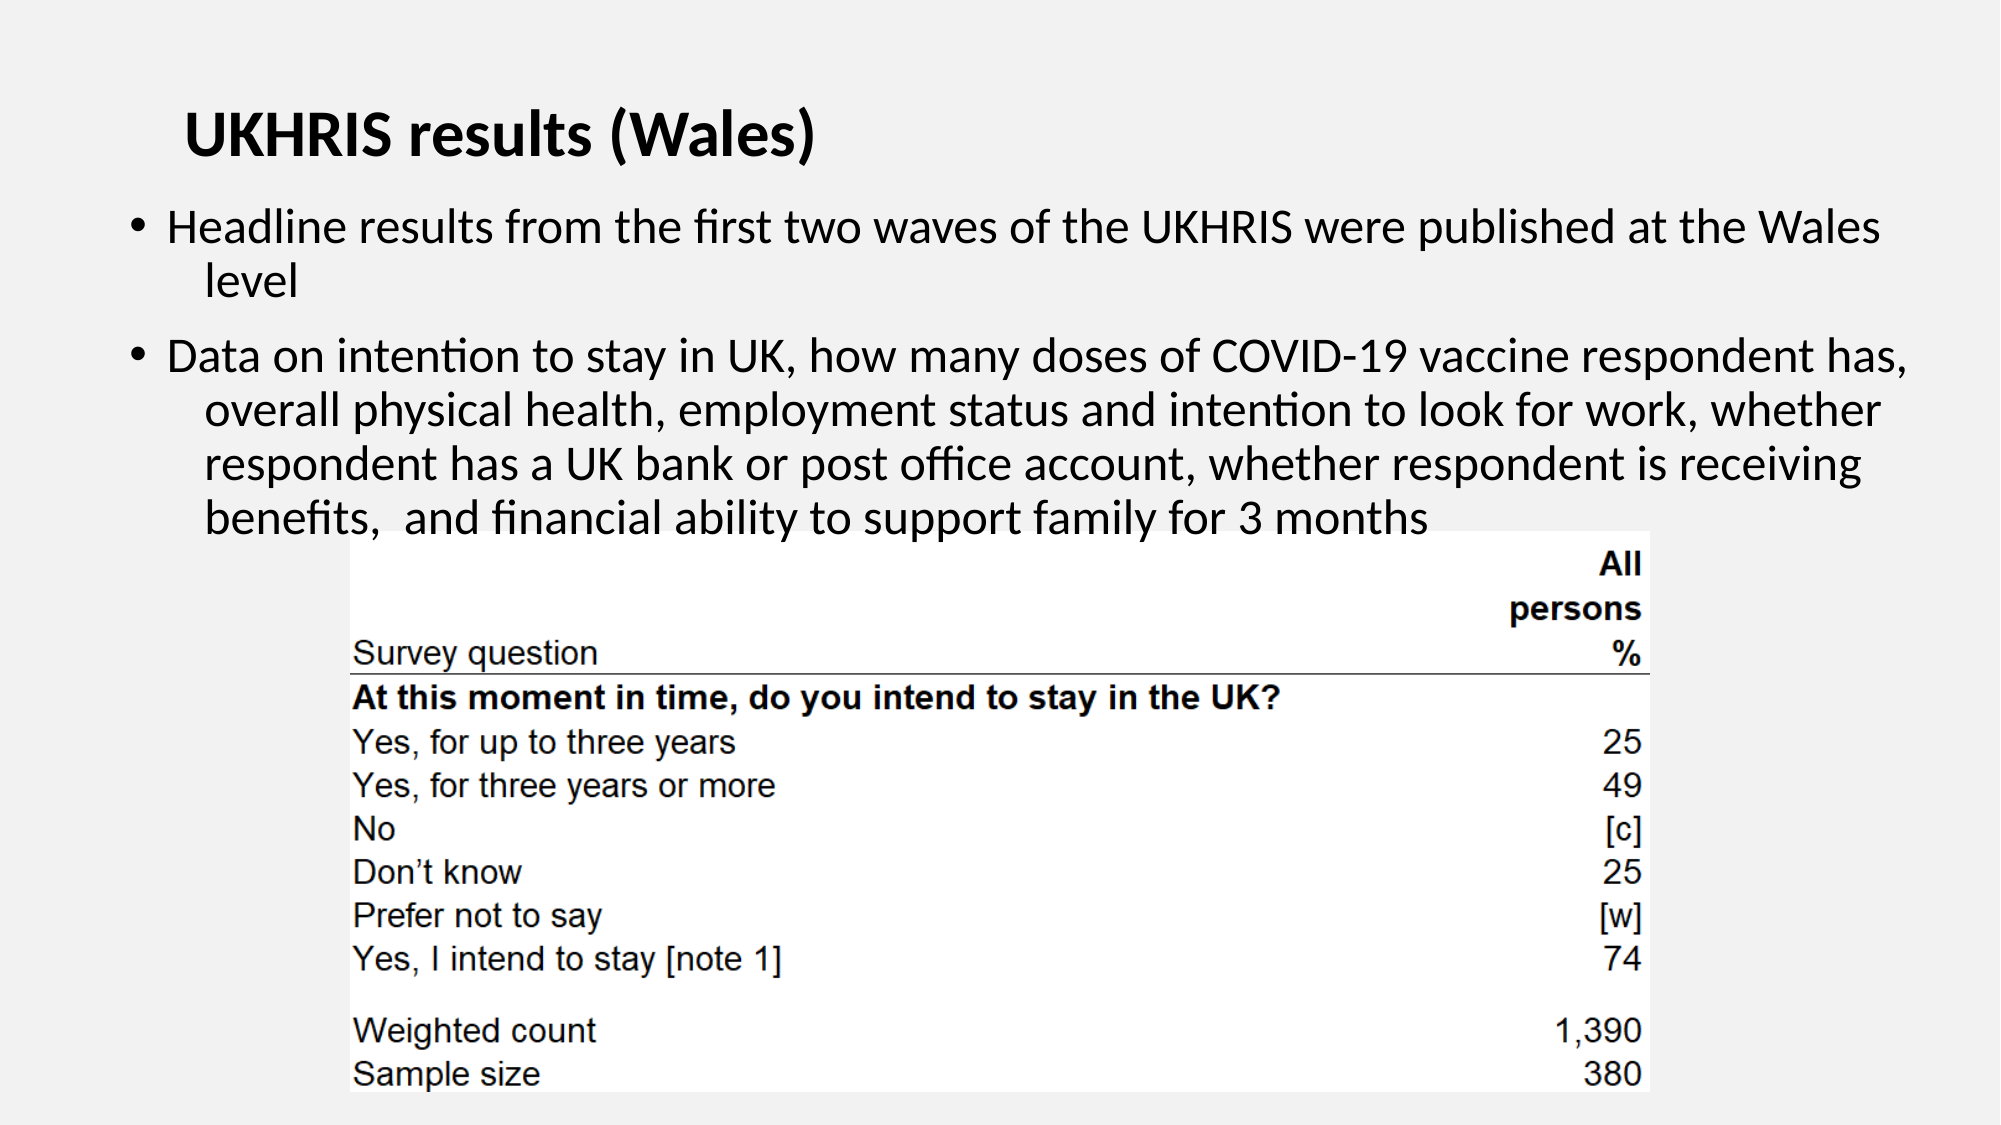

UKHRIS results (Wales)
# Headline results from the first two waves of the UKHRIS were published at the Wales level
Data on intention to stay in UK, how many doses of COVID-19 vaccine respondent has, overall physical health, employment status and intention to look for work, whether respondent has a UK bank or post office account, whether respondent is receiving benefits, and financial ability to support family for 3 months